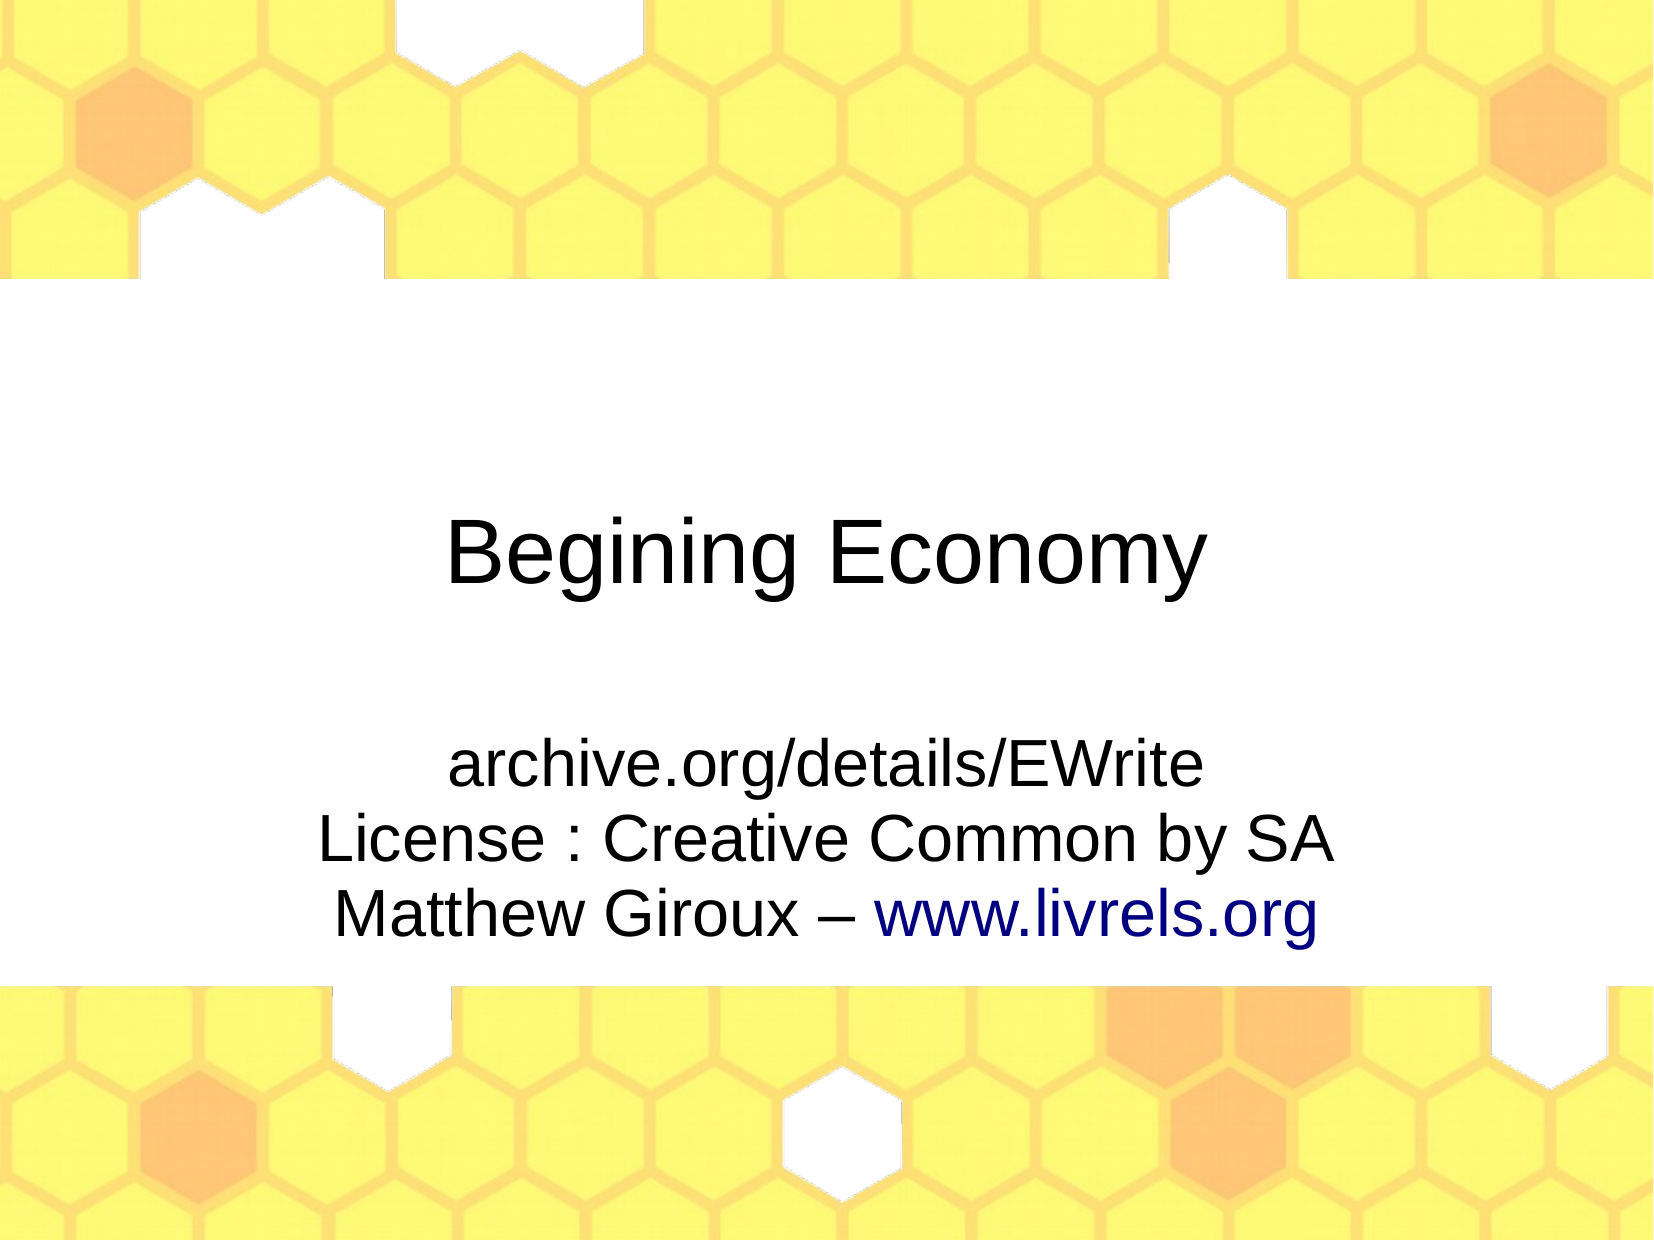

# Begining Economy
archive.org/details/EWrite
License : Creative Common by SA
Matthew Giroux – www.livrels.org